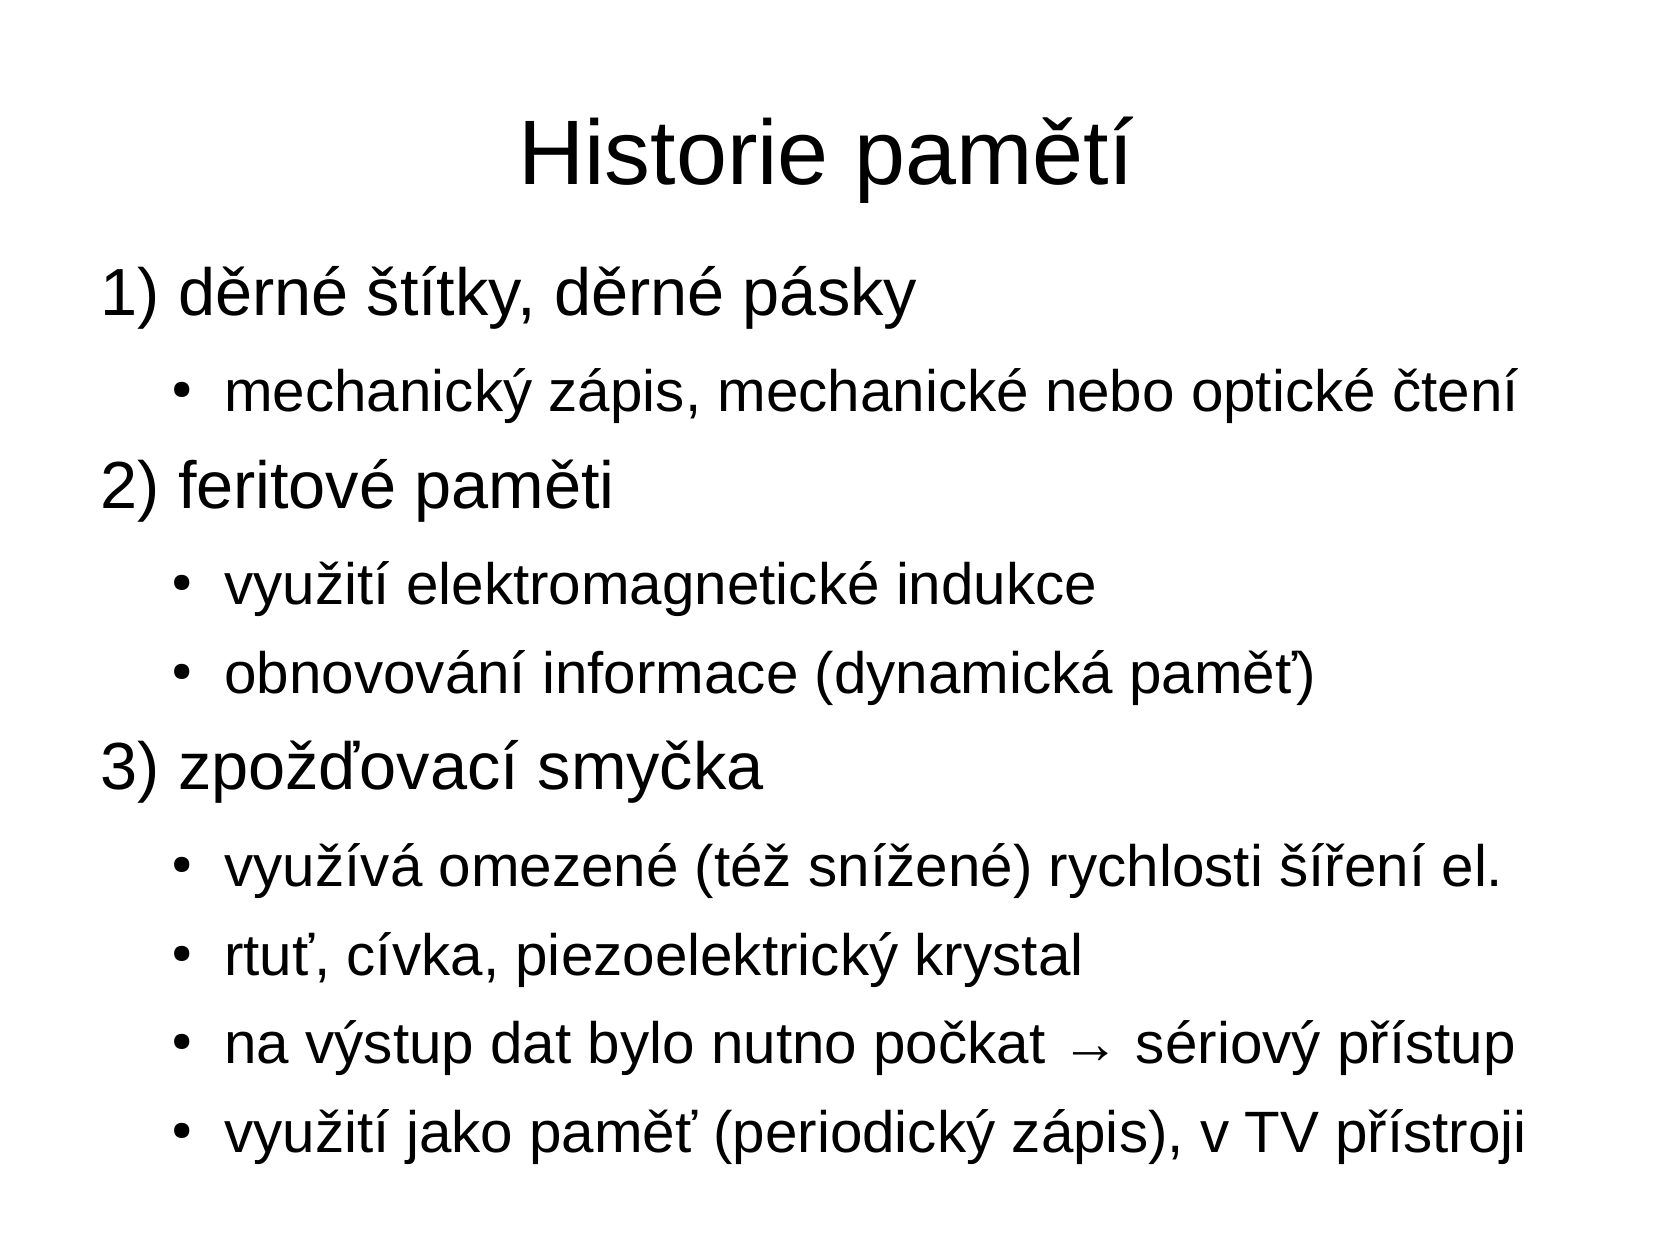

# Historie pamětí
 děrné štítky, děrné pásky
mechanický zápis, mechanické nebo optické čtení
 feritové paměti
využití elektromagnetické indukce
obnovování informace (dynamická paměť)
 zpožďovací smyčka
využívá omezené (též snížené) rychlosti šíření el.
rtuť, cívka, piezoelektrický krystal
na výstup dat bylo nutno počkat → sériový přístup
využití jako paměť (periodický zápis), v TV přístroji